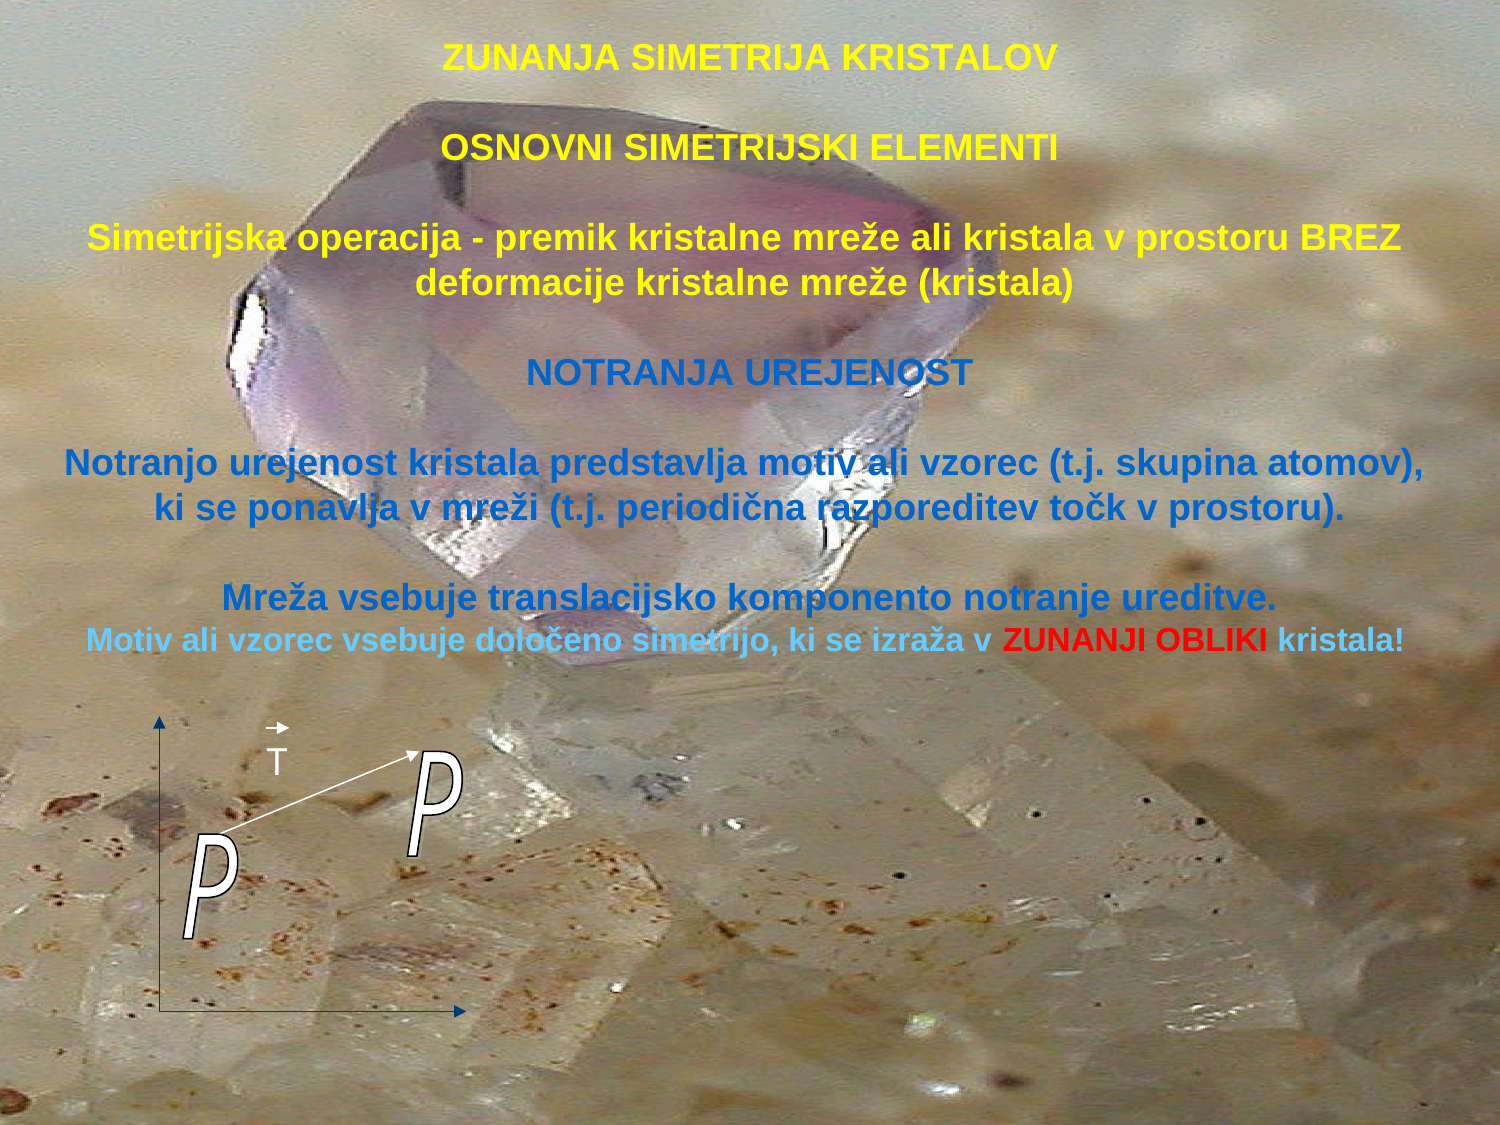

ZUNANJA SIMETRIJA KRISTALOV
OSNOVNI SIMETRIJSKI ELEMENTI
Simetrijska operacija - premik kristalne mreže ali kristala v prostoru BREZ
deformacije kristalne mreže (kristala)
NOTRANJA UREJENOST
Notranjo urejenost kristala predstavlja motiv ali vzorec (t.j. skupina atomov),
ki se ponavlja v mreži (t.j. periodična razporeditev točk v prostoru).
Mreža vsebuje translacijsko komponento notranje ureditve.
Motiv ali vzorec vsebuje določeno simetrijo, ki se izraža v ZUNANJI OBLIKI kristala!
T
P
P